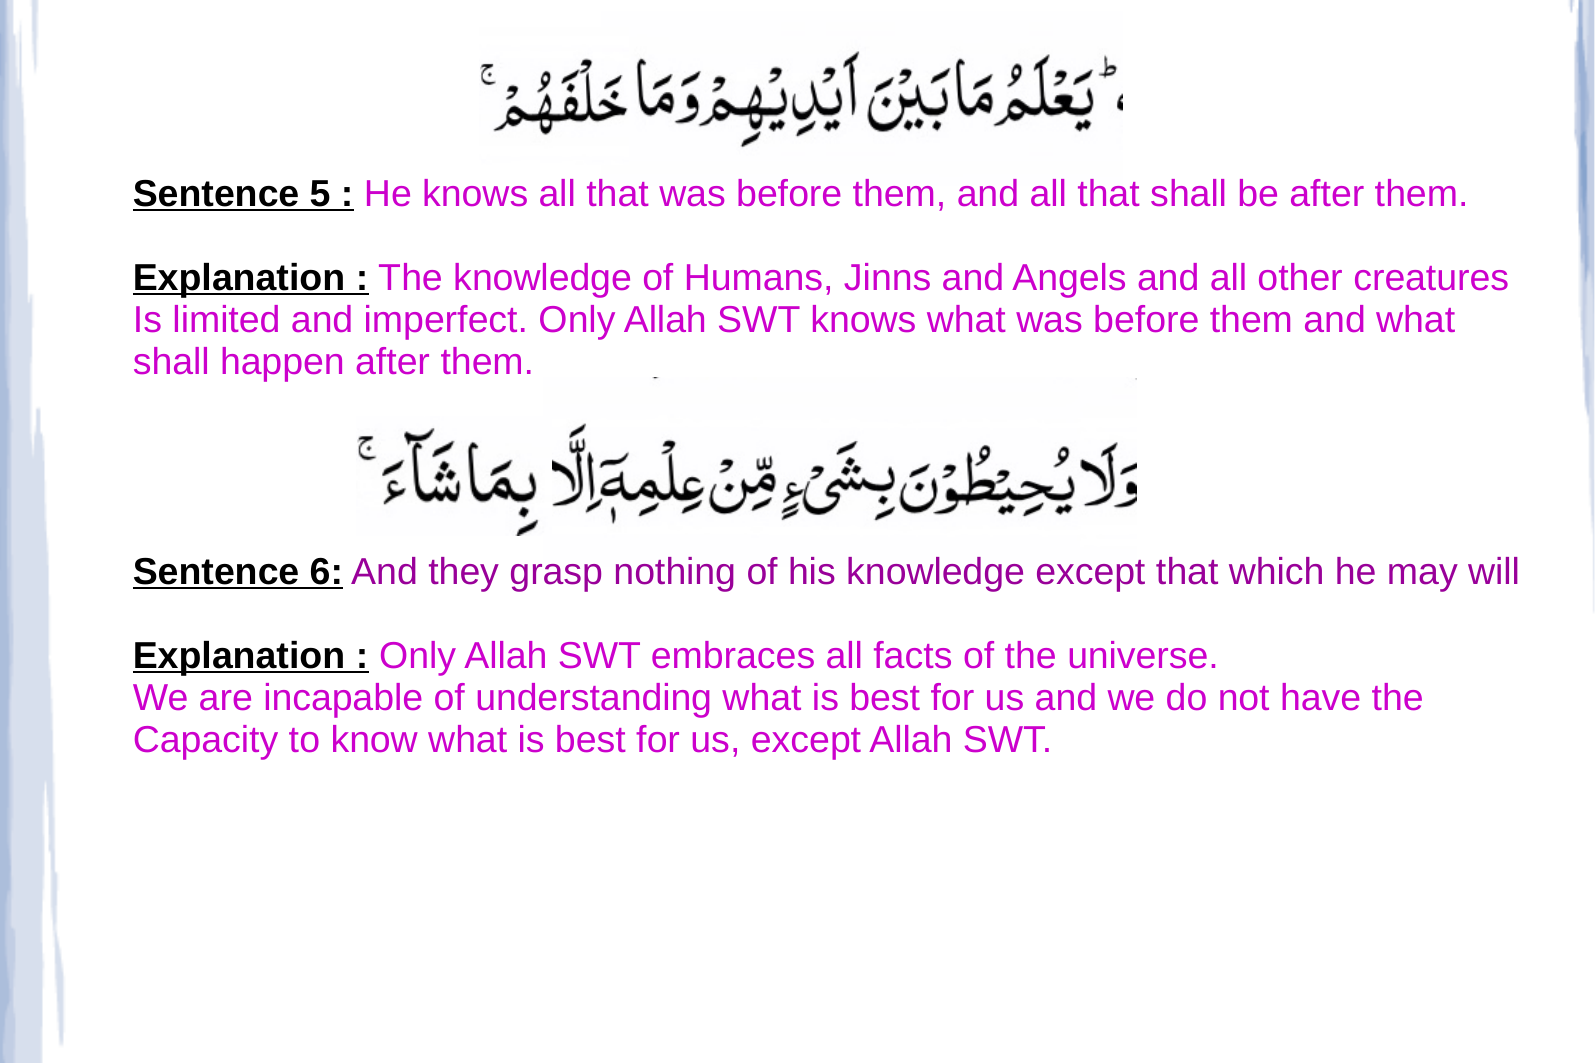

Sentence 5 : He knows all that was before them, and all that shall be after them.
Explanation : The knowledge of Humans, Jinns and Angels and all other creatures
Is limited and imperfect. Only Allah SWT knows what was before them and what
shall happen after them.
Sentence 6: And they grasp nothing of his knowledge except that which he may will
Explanation : Only Allah SWT embraces all facts of the universe.
We are incapable of understanding what is best for us and we do not have the
Capacity to know what is best for us, except Allah SWT.